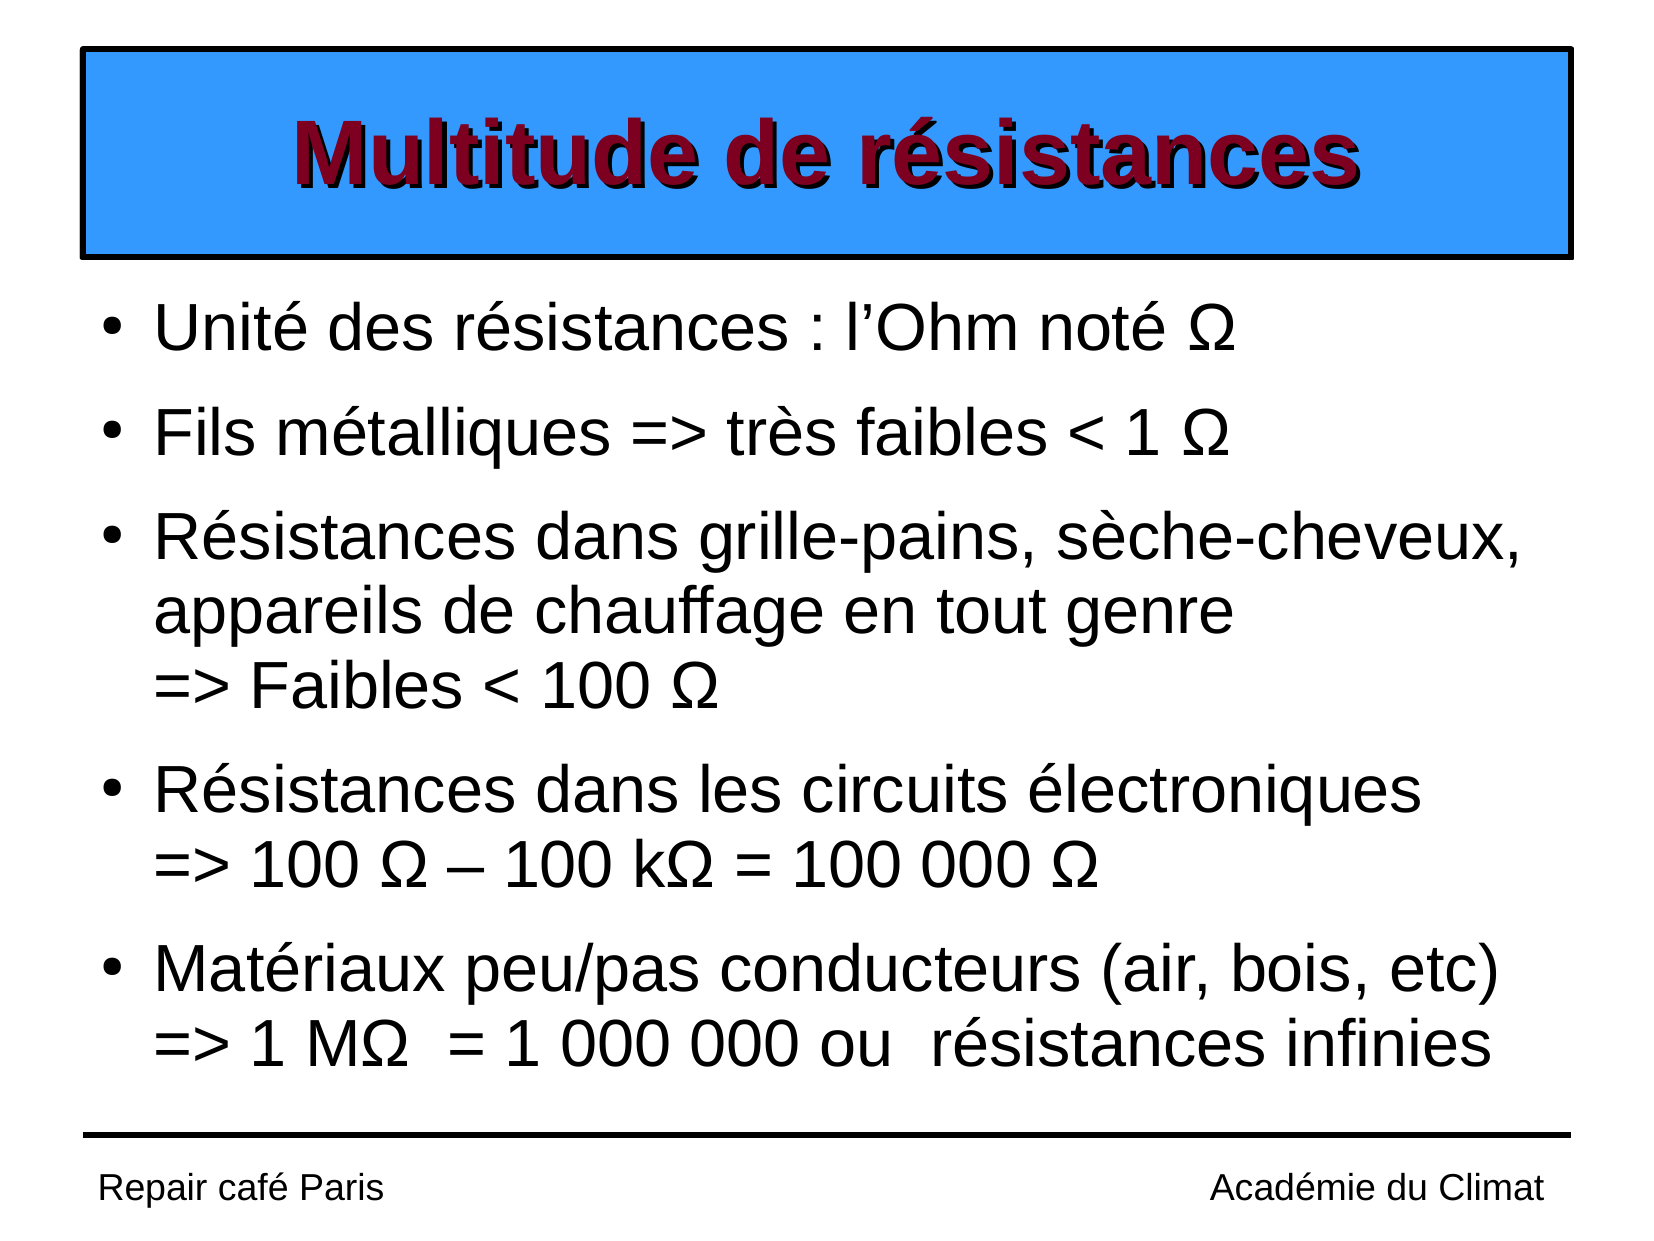

# Multitude de résistances
Unité des résistances : l’Ohm noté Ω
Fils métalliques => très faibles < 1 Ω
Résistances dans grille-pains, sèche-cheveux, appareils de chauffage en tout genre
=> Faibles < 100 Ω
Résistances dans les circuits électroniques
=> 100 Ω – 100 kΩ = 100 000 Ω
Matériaux peu/pas conducteurs (air, bois, etc)
=> 1 MΩ = 1 000 000 ou résistances infinies
Repair café Paris	Académie du Climat